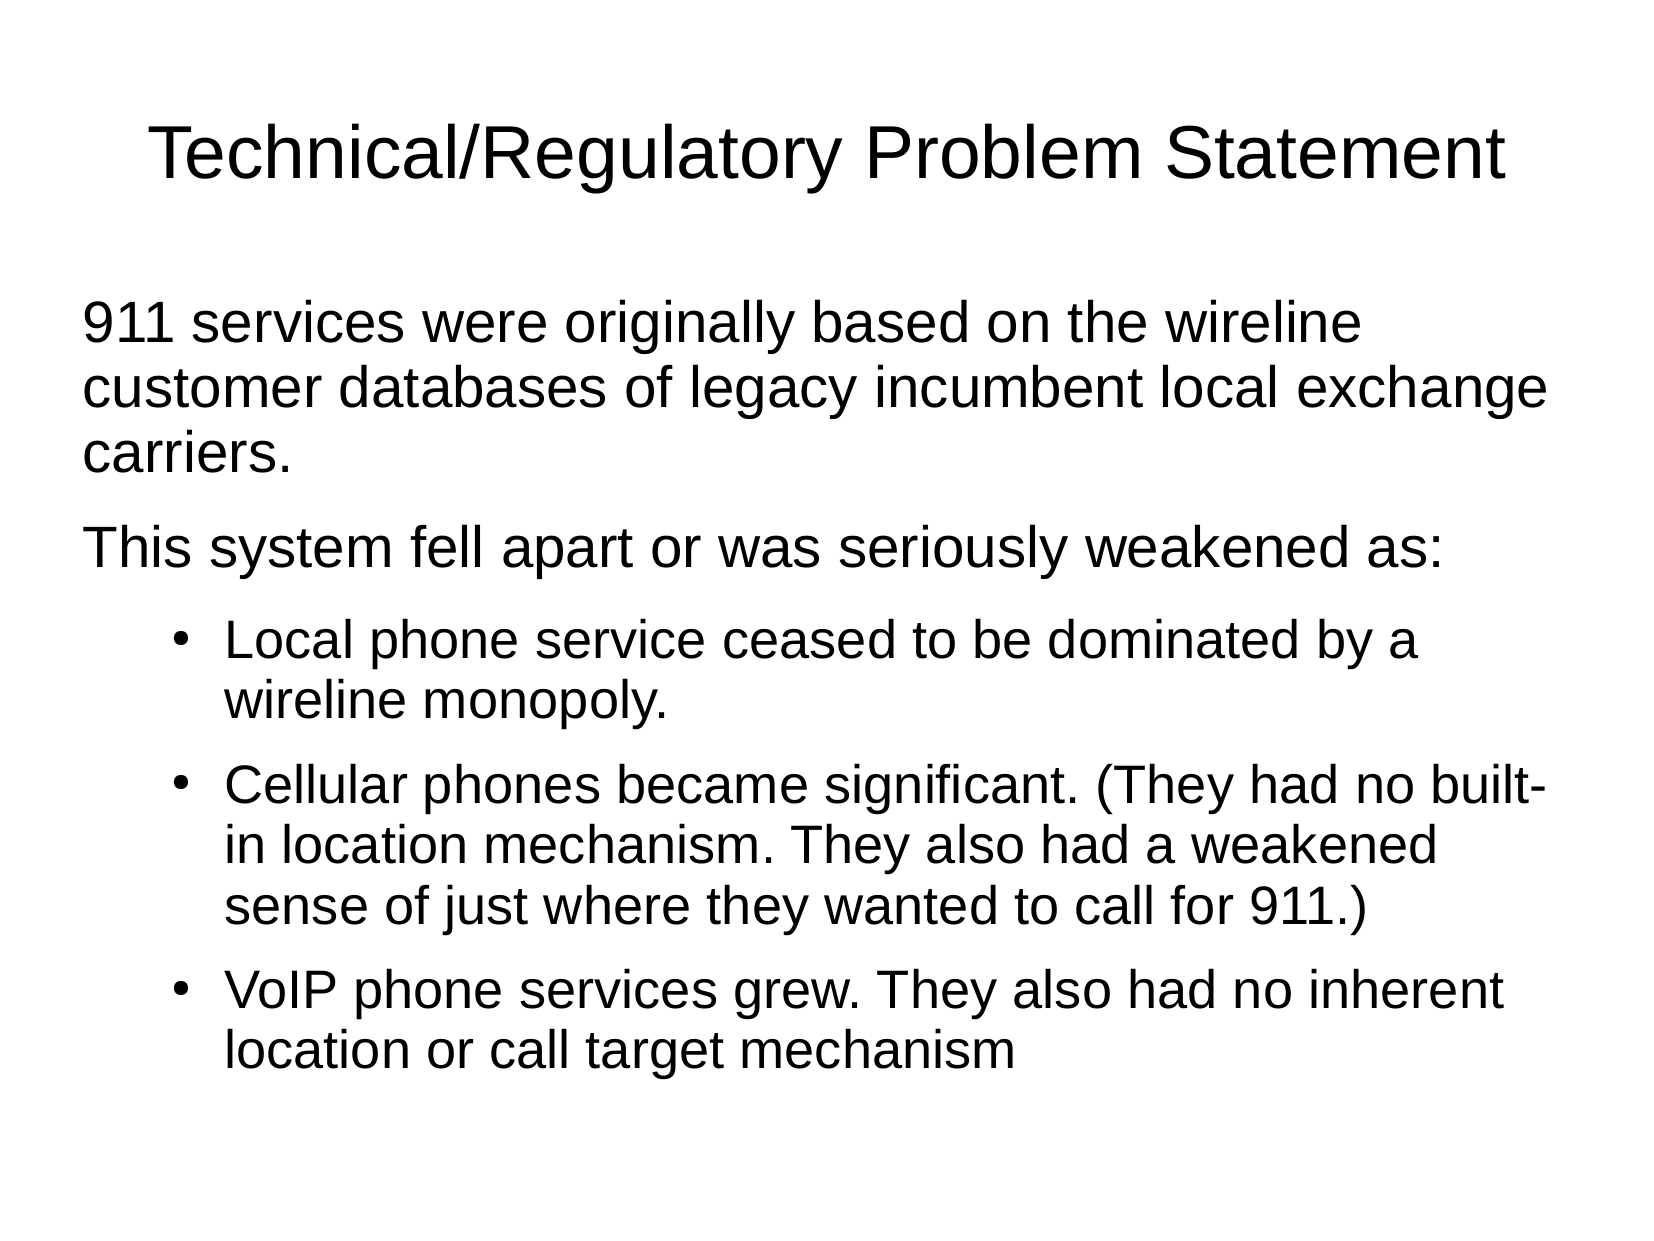

# Technical/Regulatory Problem Statement
911 services were originally based on the wireline customer databases of legacy incumbent local exchange carriers.
This system fell apart or was seriously weakened as:
Local phone service ceased to be dominated by a wireline monopoly.
Cellular phones became significant. (They had no built-in location mechanism. They also had a weakened sense of just where they wanted to call for 911.)
VoIP phone services grew. They also had no inherent location or call target mechanism